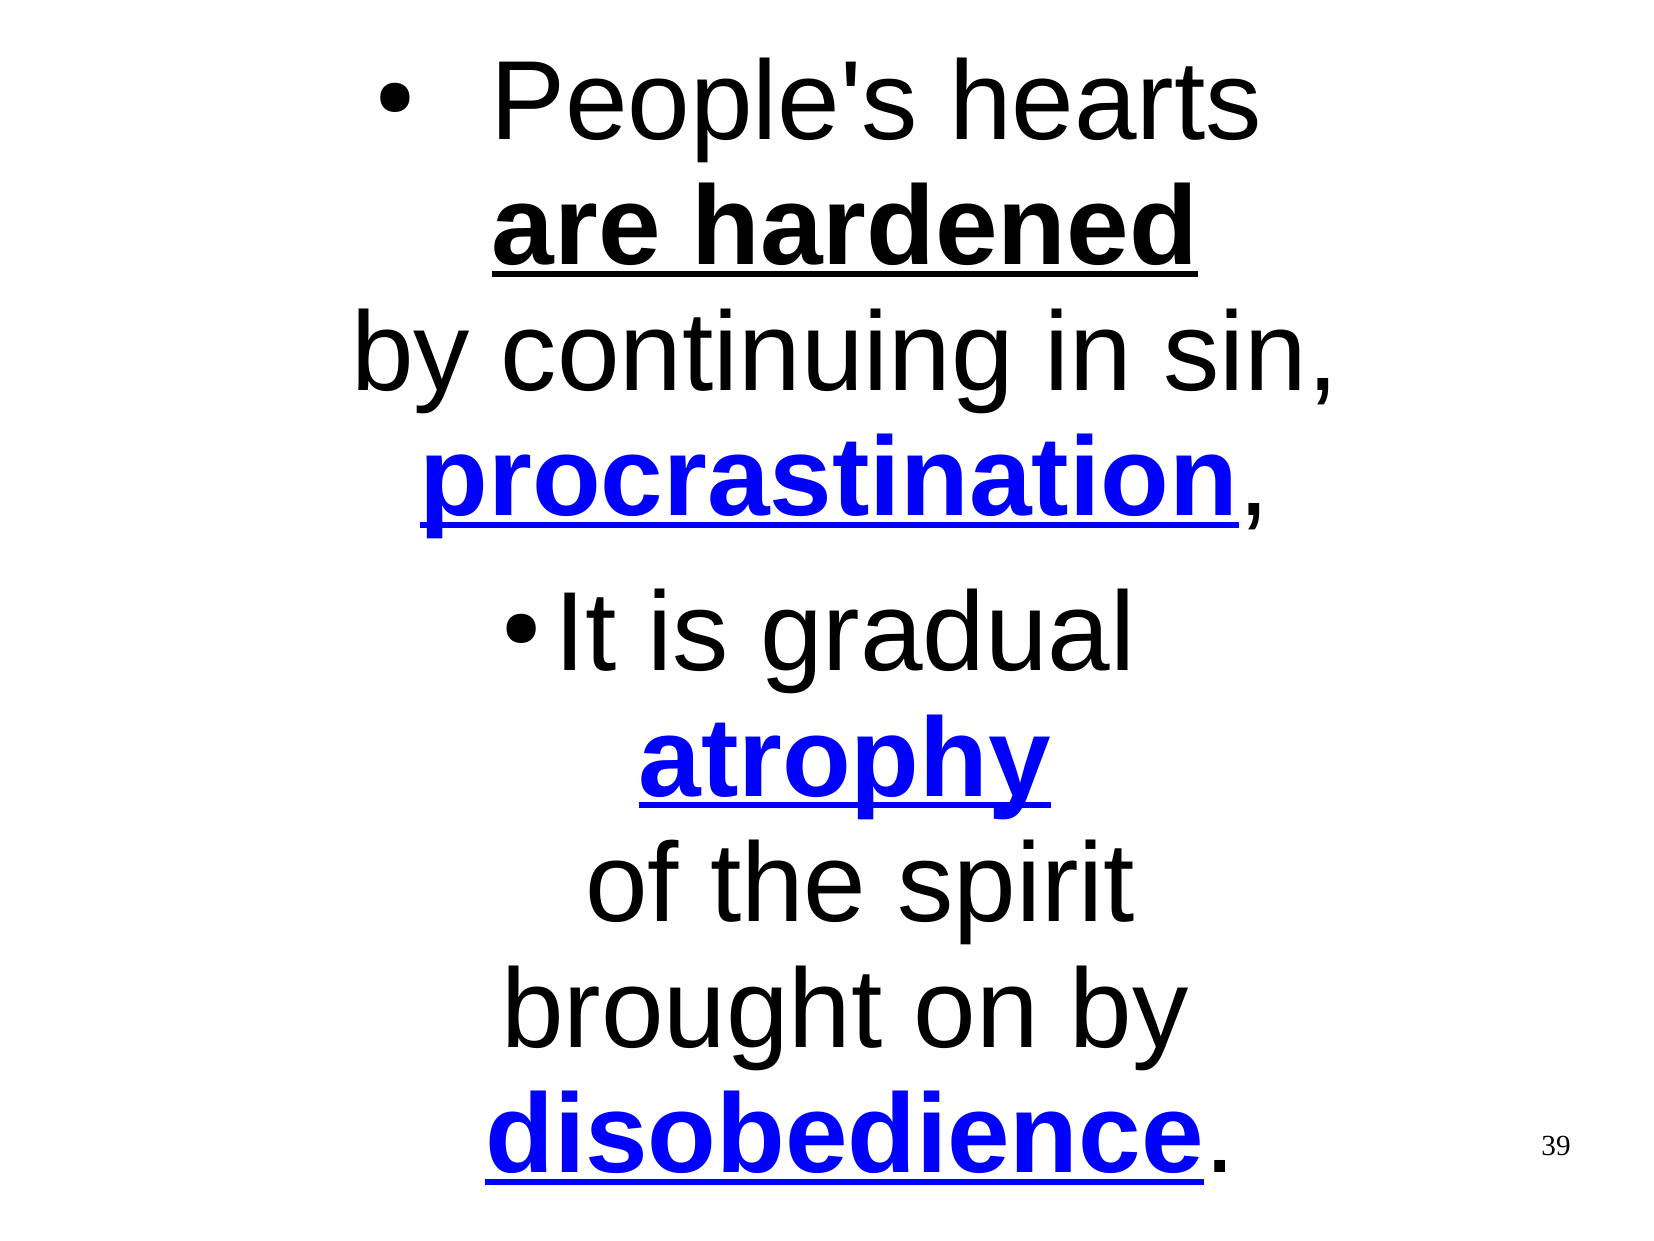

# People's hearts are hardened by continuing in sin, procrastination,
It is gradual
atrophy
of the spirit
brought on by
disobedience.
39